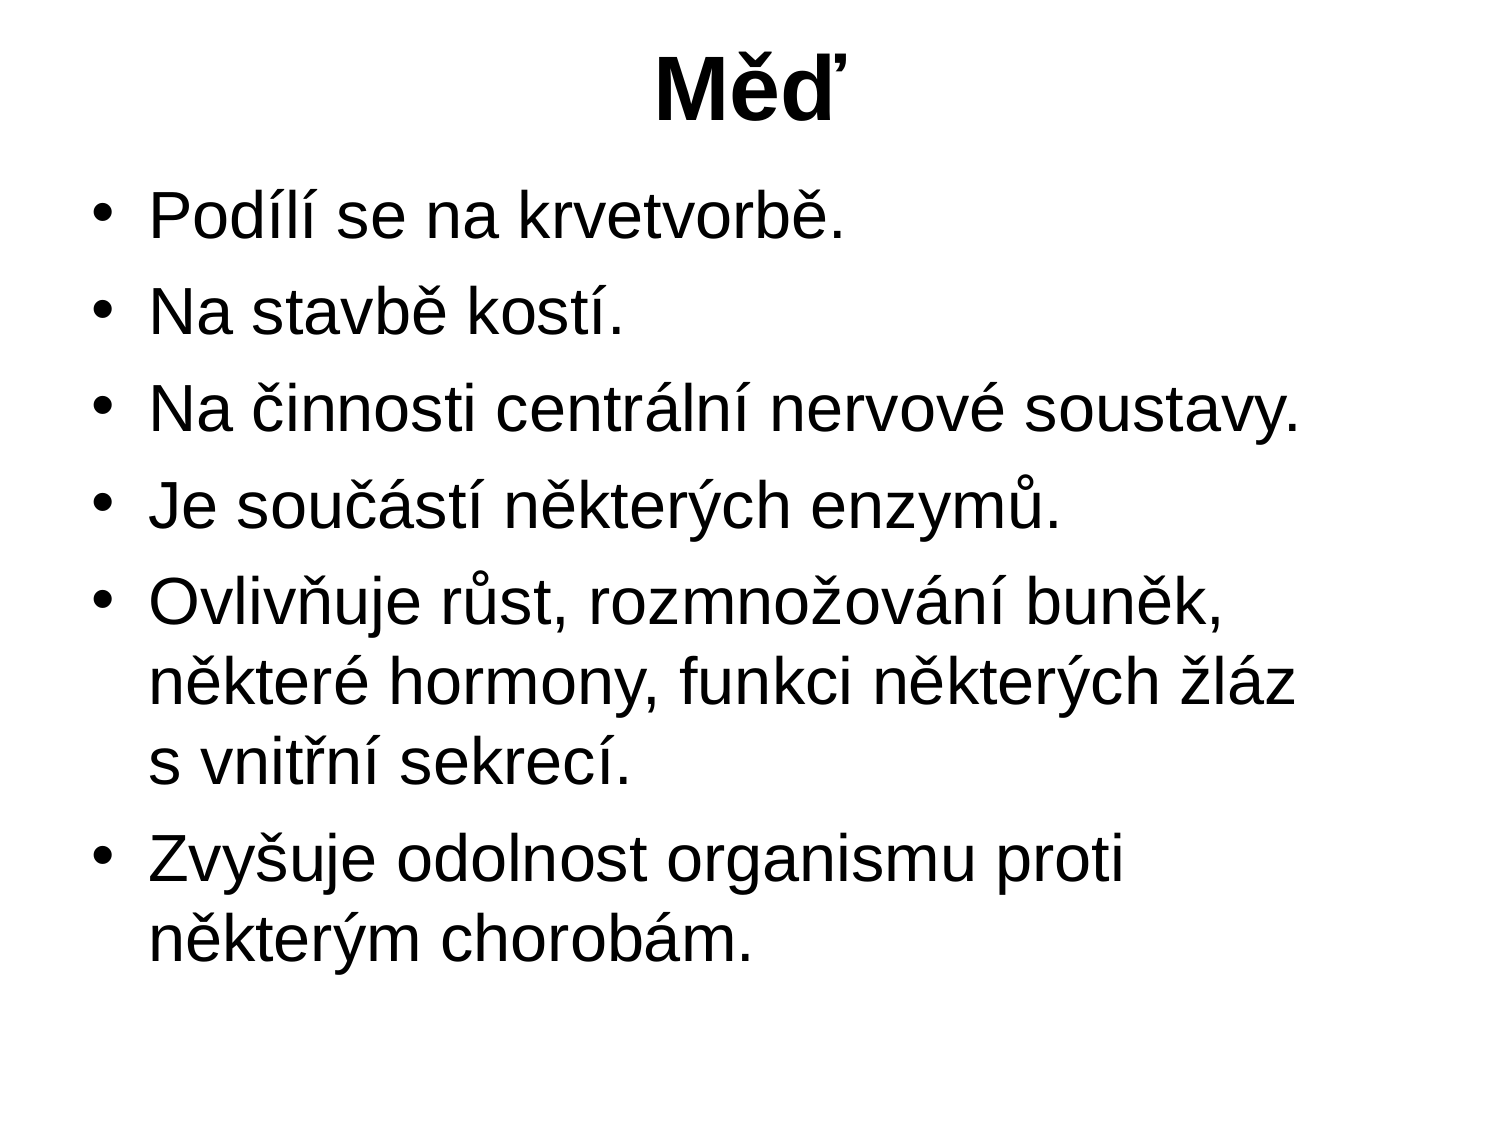

Měď
# Podílí se na krvetvorbě.
Na stavbě kostí.
Na činnosti centrální nervové soustavy.
Je součástí některých enzymů.
Ovlivňuje růst, rozmnožování buněk, některé hormony, funkci některých žláz
s vnitřní sekrecí.
Zvyšuje odolnost organismu proti některým chorobám.